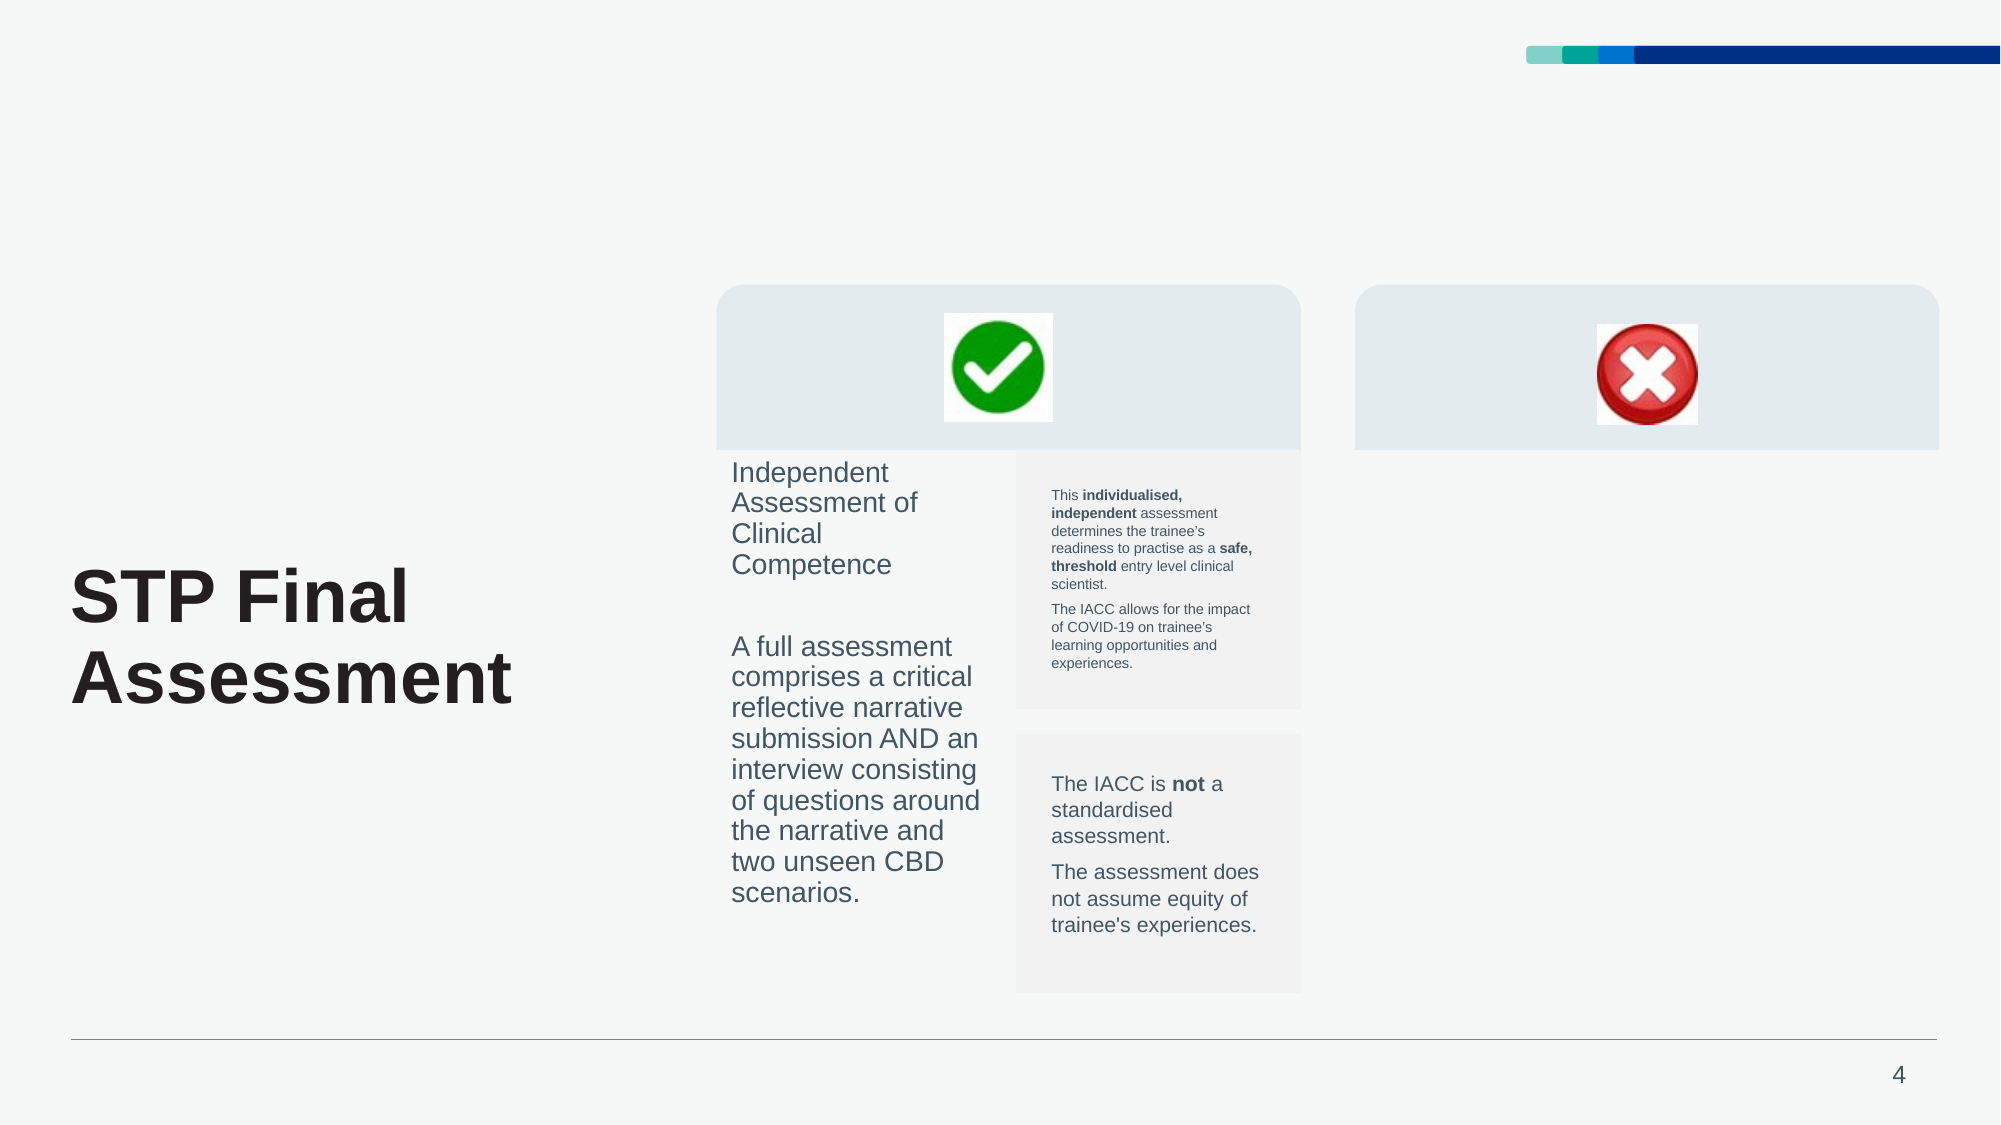

# STP Final Assessment
Independent Assessment of Clinical Competence
A full assessment comprises a critical reflective narrative submission AND an interview consisting of questions around the narrative and two unseen CBD scenarios.
This individualised, independent assessment determines the trainee’s readiness to practise as a safe, threshold entry level clinical scientist.
The IACC allows for the impact of COVID-19 on trainee’s learning opportunities and experiences.
The IACC is not a standardised assessment.
The assessment does not assume equity of trainee's experiences.